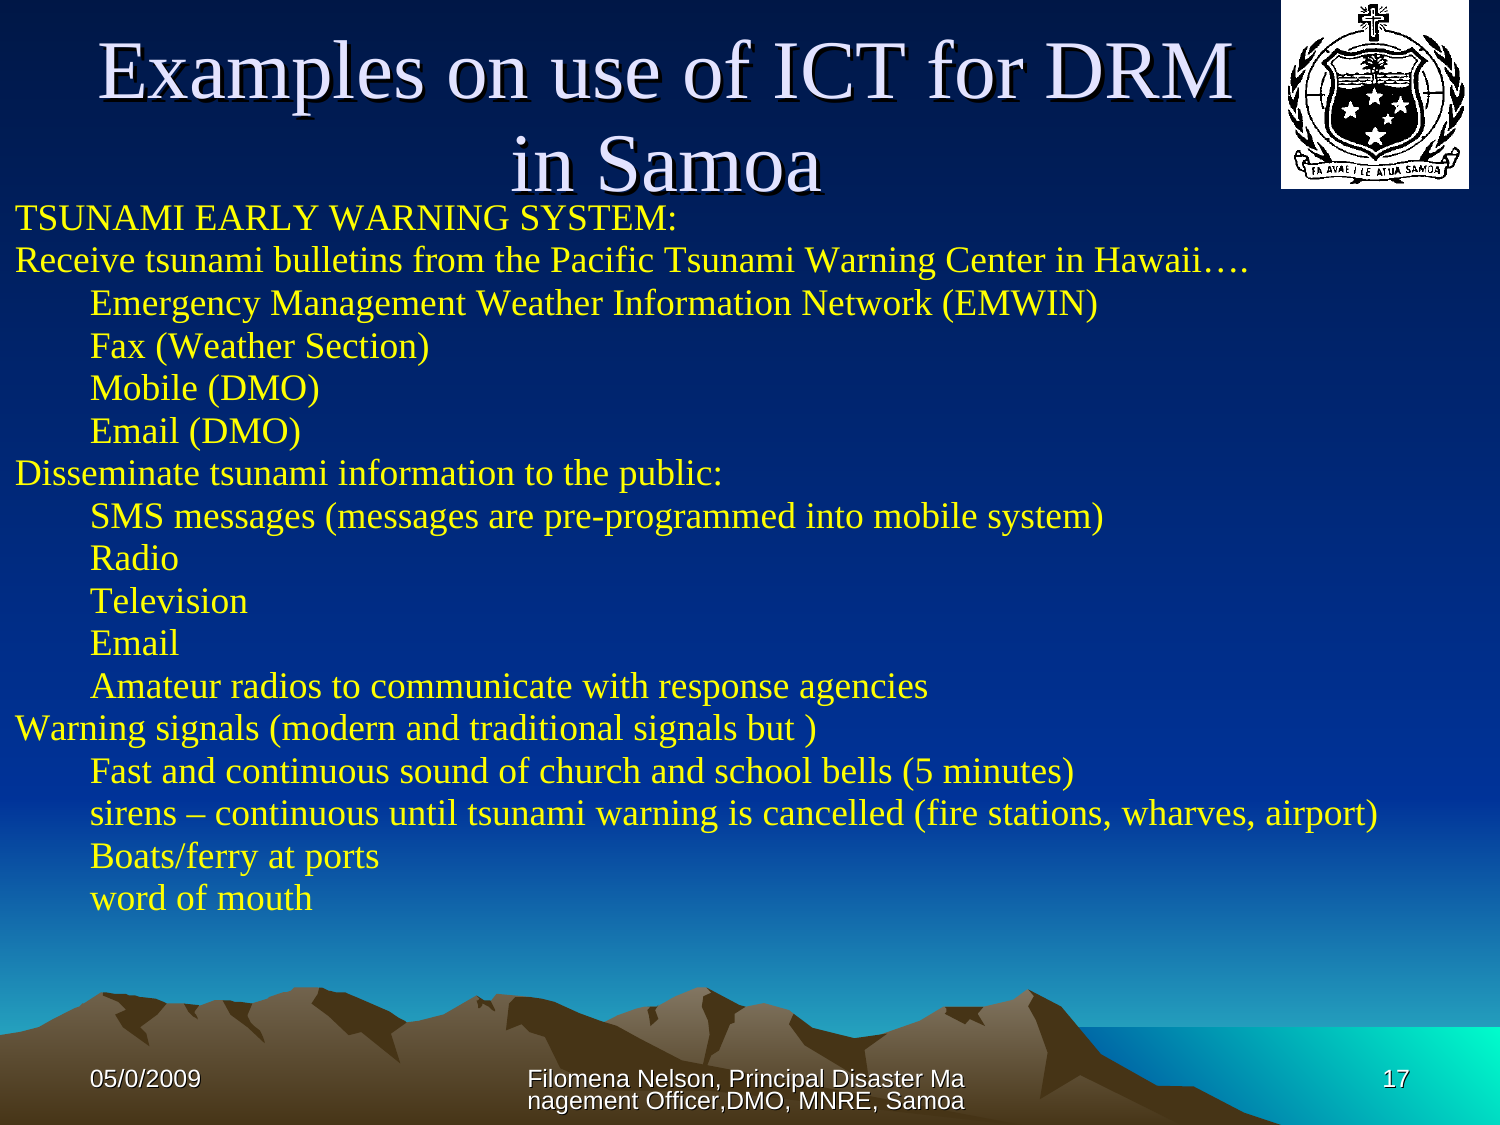

# Examples on use of ICT for DRM in Samoa
TSUNAMI EARLY WARNING SYSTEM:
Receive tsunami bulletins from the Pacific Tsunami Warning Center in Hawaii….
Emergency Management Weather Information Network (EMWIN)
Fax (Weather Section)
Mobile (DMO)
Email (DMO)
Disseminate tsunami information to the public:
SMS messages (messages are pre-programmed into mobile system)
Radio
Television
Email
Amateur radios to communicate with response agencies
Warning signals (modern and traditional signals but )
Fast and continuous sound of church and school bells (5 minutes)
sirens – continuous until tsunami warning is cancelled (fire stations, wharves, airport)
Boats/ferry at ports
word of mouth
05/0/2009
Filomena Nelson, Principal Disaster Management Officer,DMO, MNRE, Samoa
17